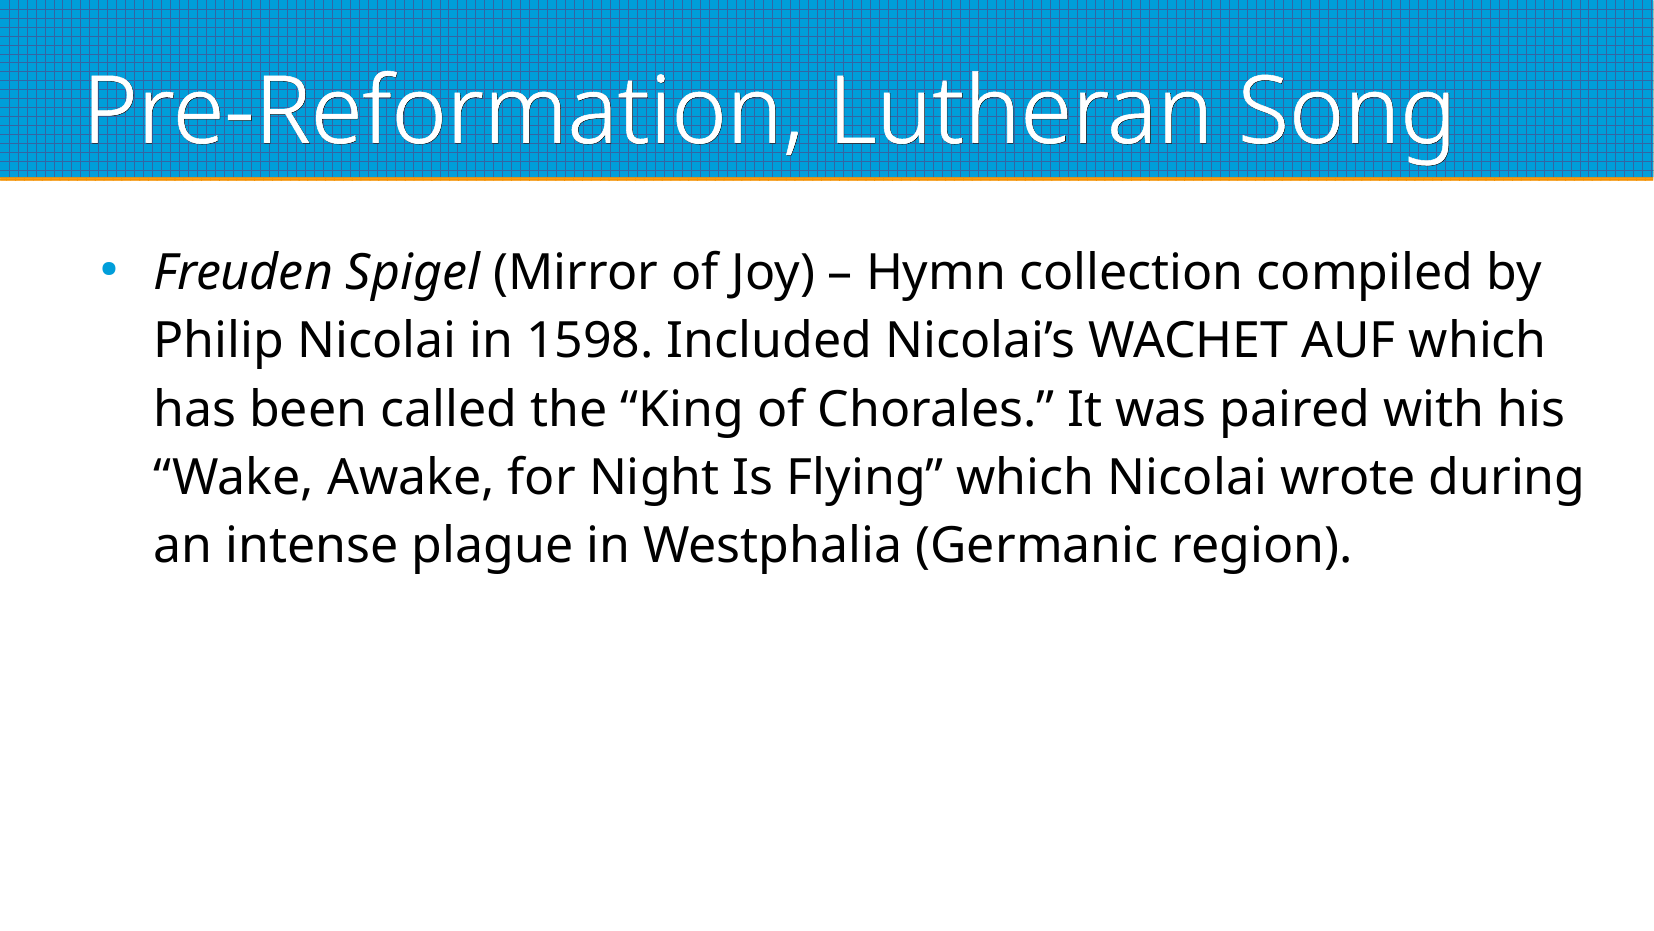

# Pre-Reformation, Lutheran Song
Freuden Spigel (Mirror of Joy) – Hymn collection compiled by Philip Nicolai in 1598. Included Nicolai’s WACHET AUF which has been called the “King of Chorales.” It was paired with his “Wake, Awake, for Night Is Flying” which Nicolai wrote during an intense plague in Westphalia (Germanic region).